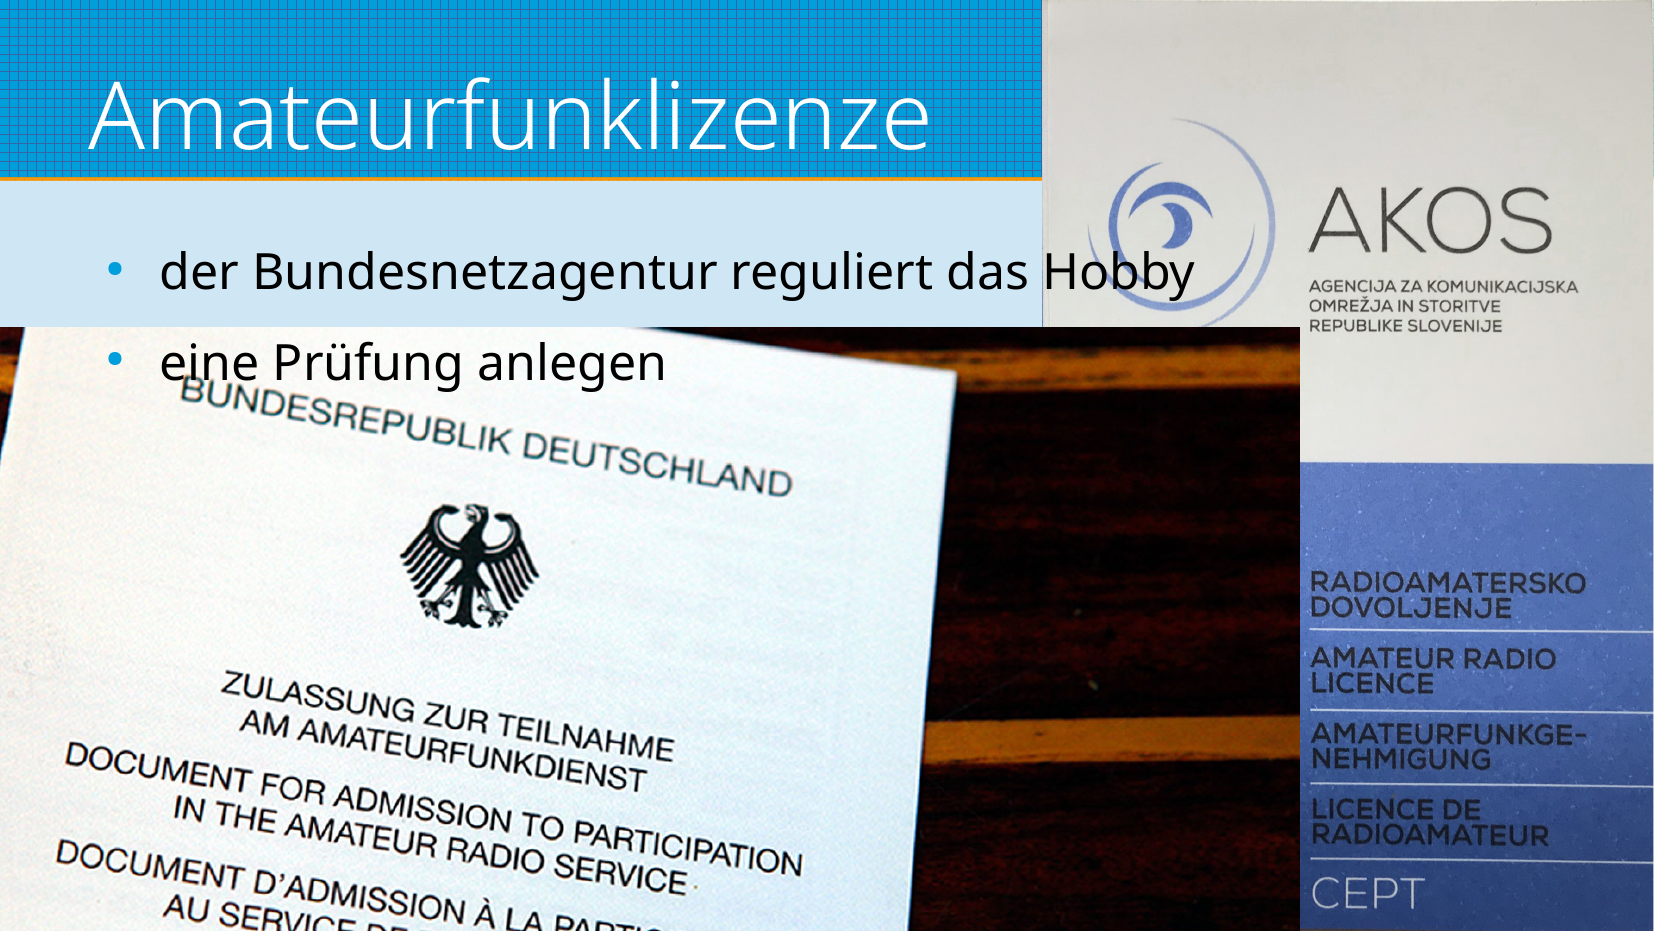

# Amateurfunklizenze
der Bundesnetzagentur reguliert das Hobby
eine Prüfung anlegen